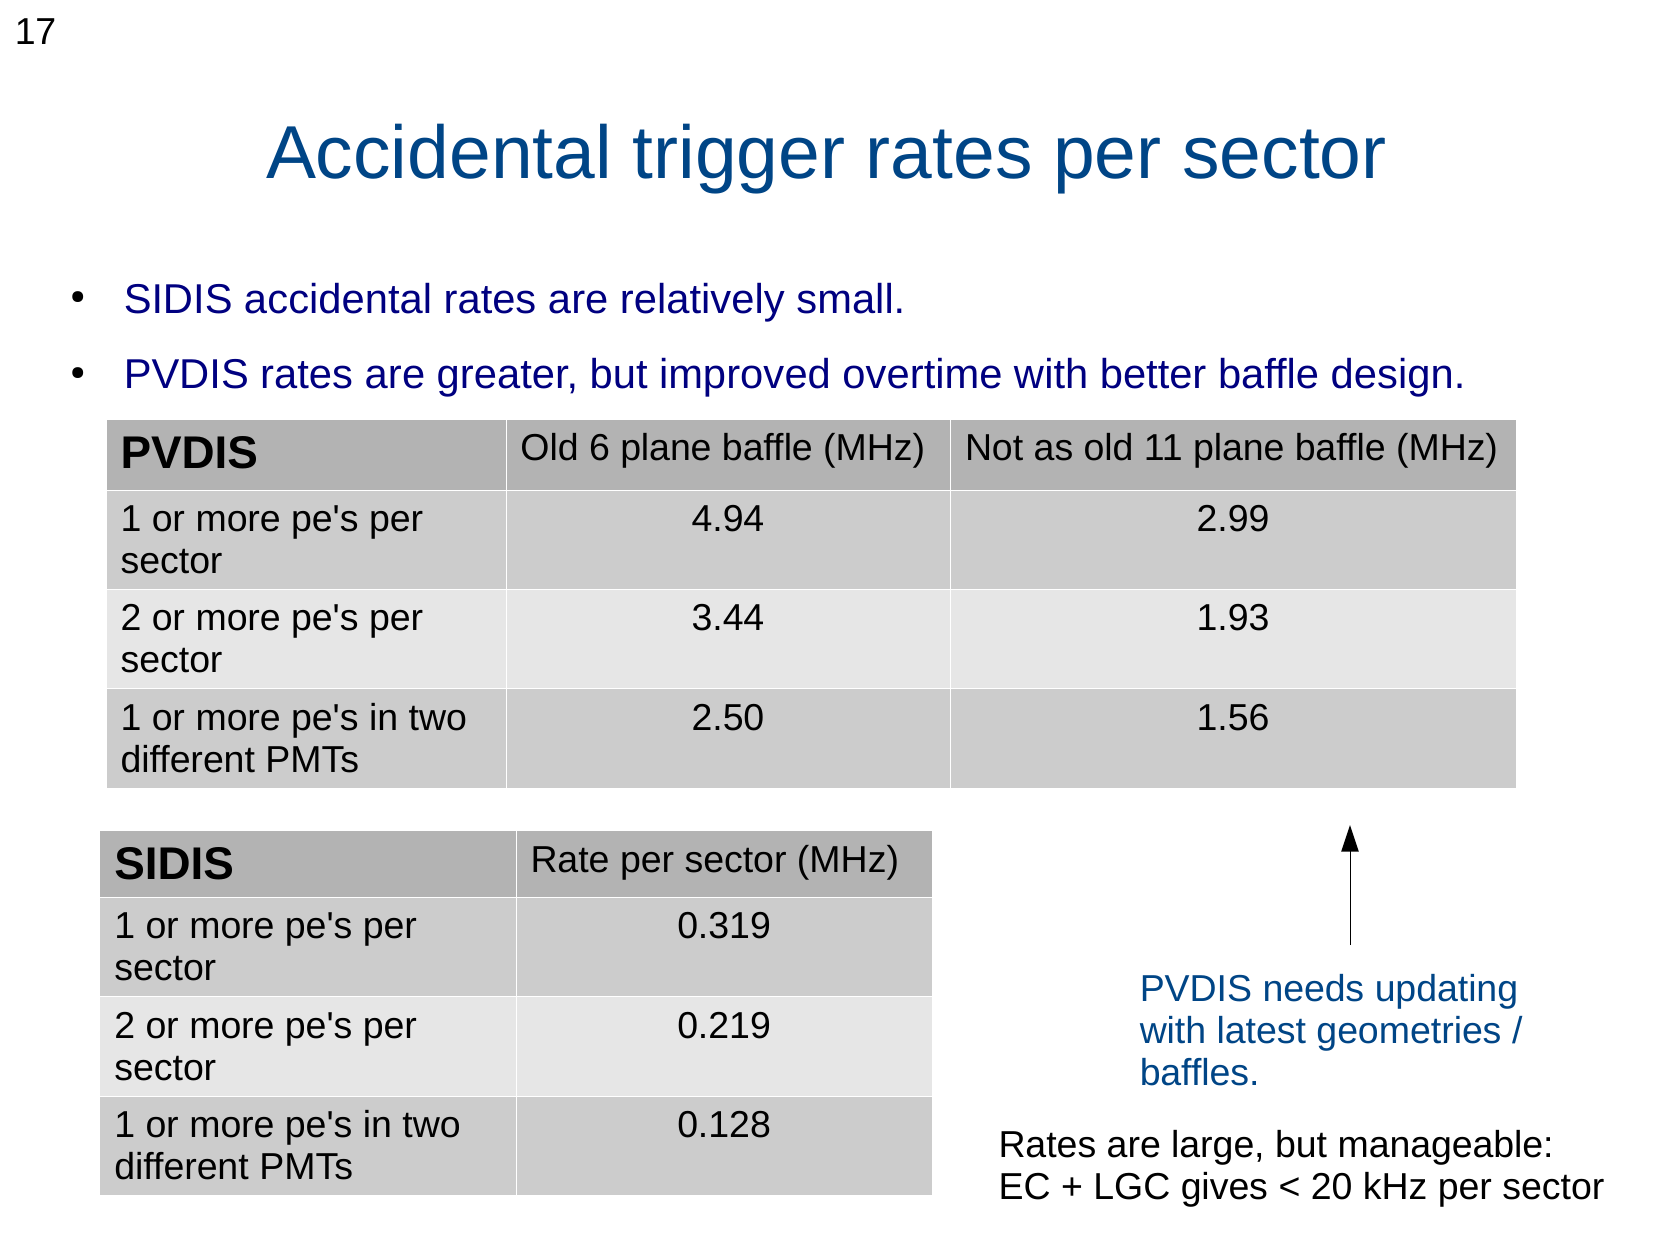

17
# Accidental trigger rates per sector
SIDIS accidental rates are relatively small.
PVDIS rates are greater, but improved overtime with better baffle design.
| PVDIS | Old 6 plane baffle (MHz) | Not as old 11 plane baffle (MHz) |
| --- | --- | --- |
| 1 or more pe's per sector | 4.94 | 2.99 |
| 2 or more pe's per sector | 3.44 | 1.93 |
| 1 or more pe's in two different PMTs | 2.50 | 1.56 |
| SIDIS | Rate per sector (MHz) |
| --- | --- |
| 1 or more pe's per sector | 0.319 |
| 2 or more pe's per sector | 0.219 |
| 1 or more pe's in two different PMTs | 0.128 |
PVDIS needs updating
with latest geometries /
baffles.
Rates are large, but manageable:
EC + LGC gives < 20 kHz per sector